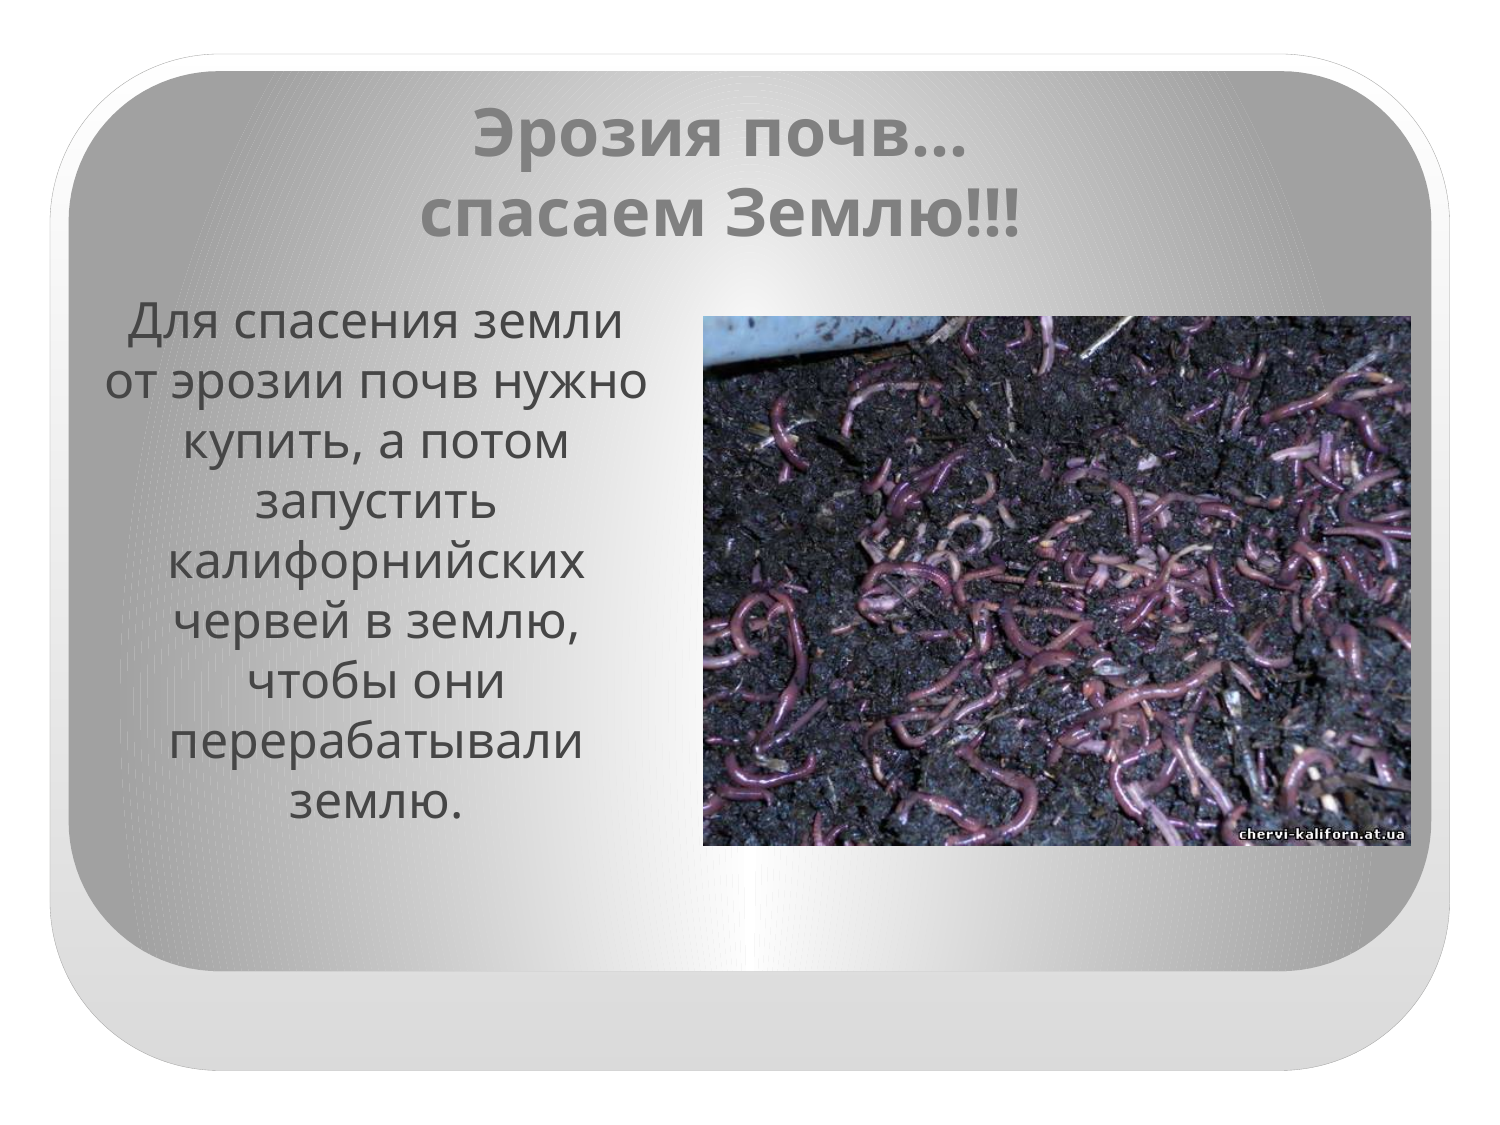

# Эрозия почв… спасаем Землю!!!
Для спасения земли от эрозии почв нужно купить, а потом запустить калифорнийских червей в землю, чтобы они перерабатывали землю.